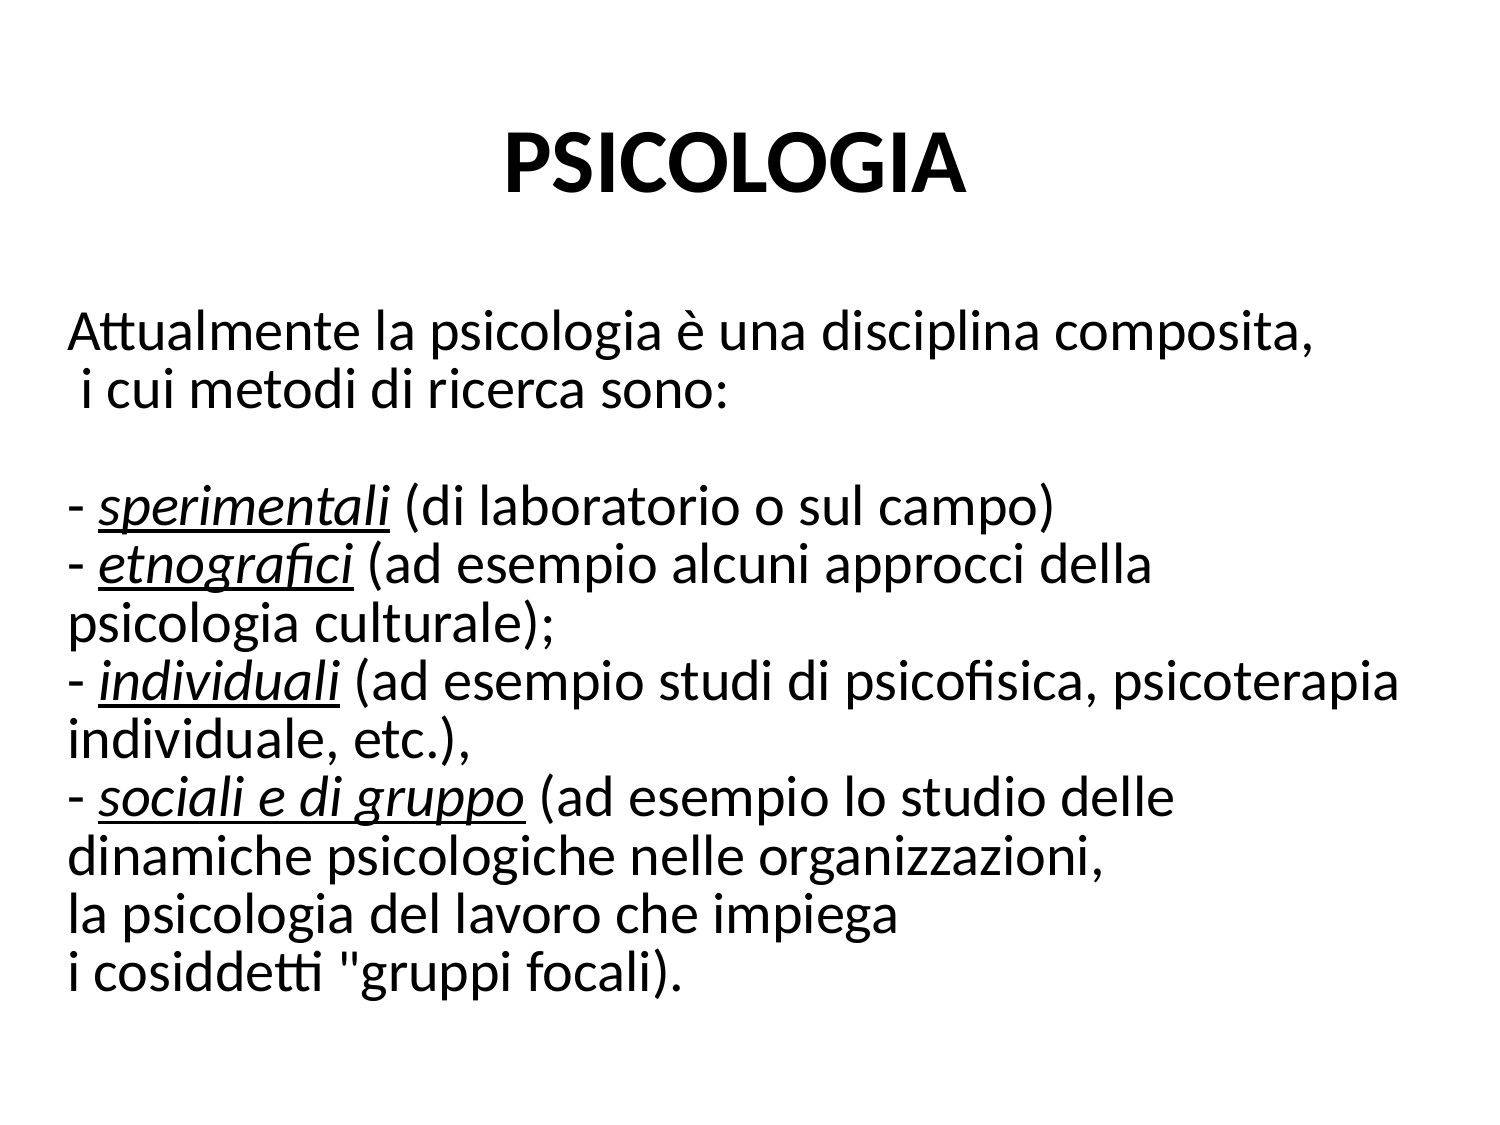

# PSICOLOGIA Attualmente la psicologia è una disciplina composita, i cui metodi di ricerca sono: - sperimentali (di laboratorio o sul campo) - etnografici (ad esempio alcuni approcci della psicologia culturale); - individuali (ad esempio studi di psicofisica, psicoterapia individuale, etc.), - sociali e di gruppo (ad esempio lo studio delle dinamiche psicologiche nelle organizzazioni, la psicologia del lavoro che impiega i cosiddetti "gruppi focali).